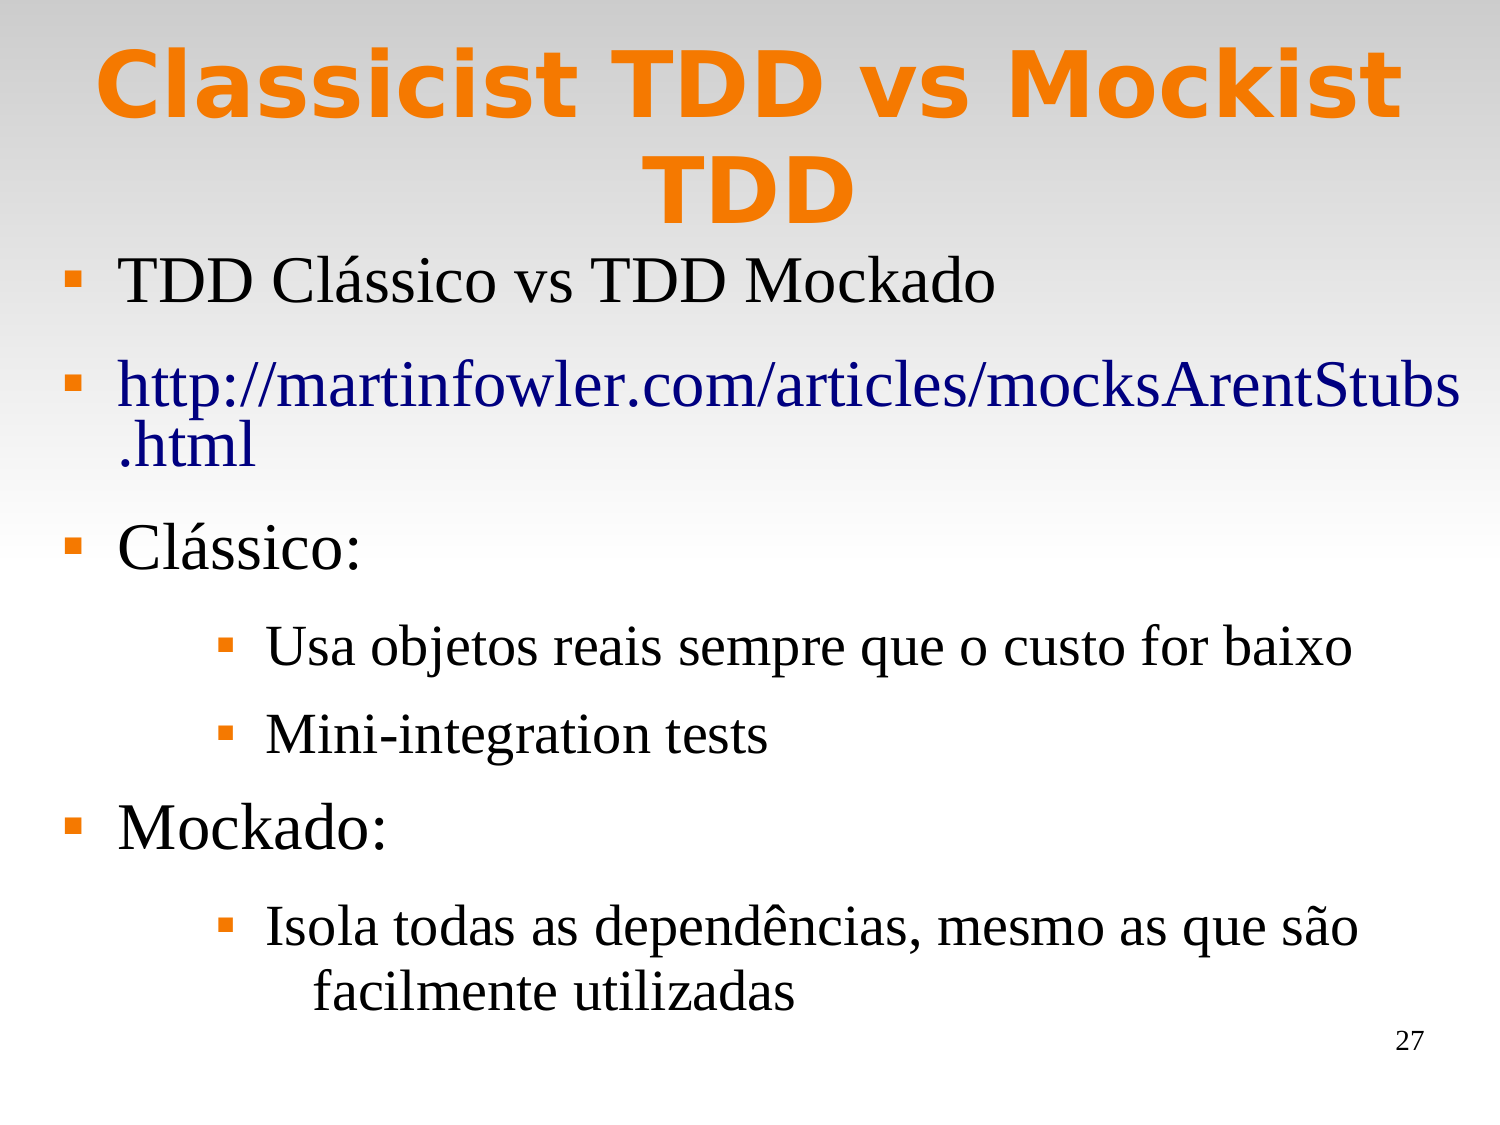

# Classicist TDD vs Mockist TDD
TDD Clássico vs TDD Mockado
http://martinfowler.com/articles/mocksArentStubs.html
Clássico:
Usa objetos reais sempre que o custo for baixo
Mini-integration tests
Mockado:
Isola todas as dependências, mesmo as que são facilmente utilizadas
27